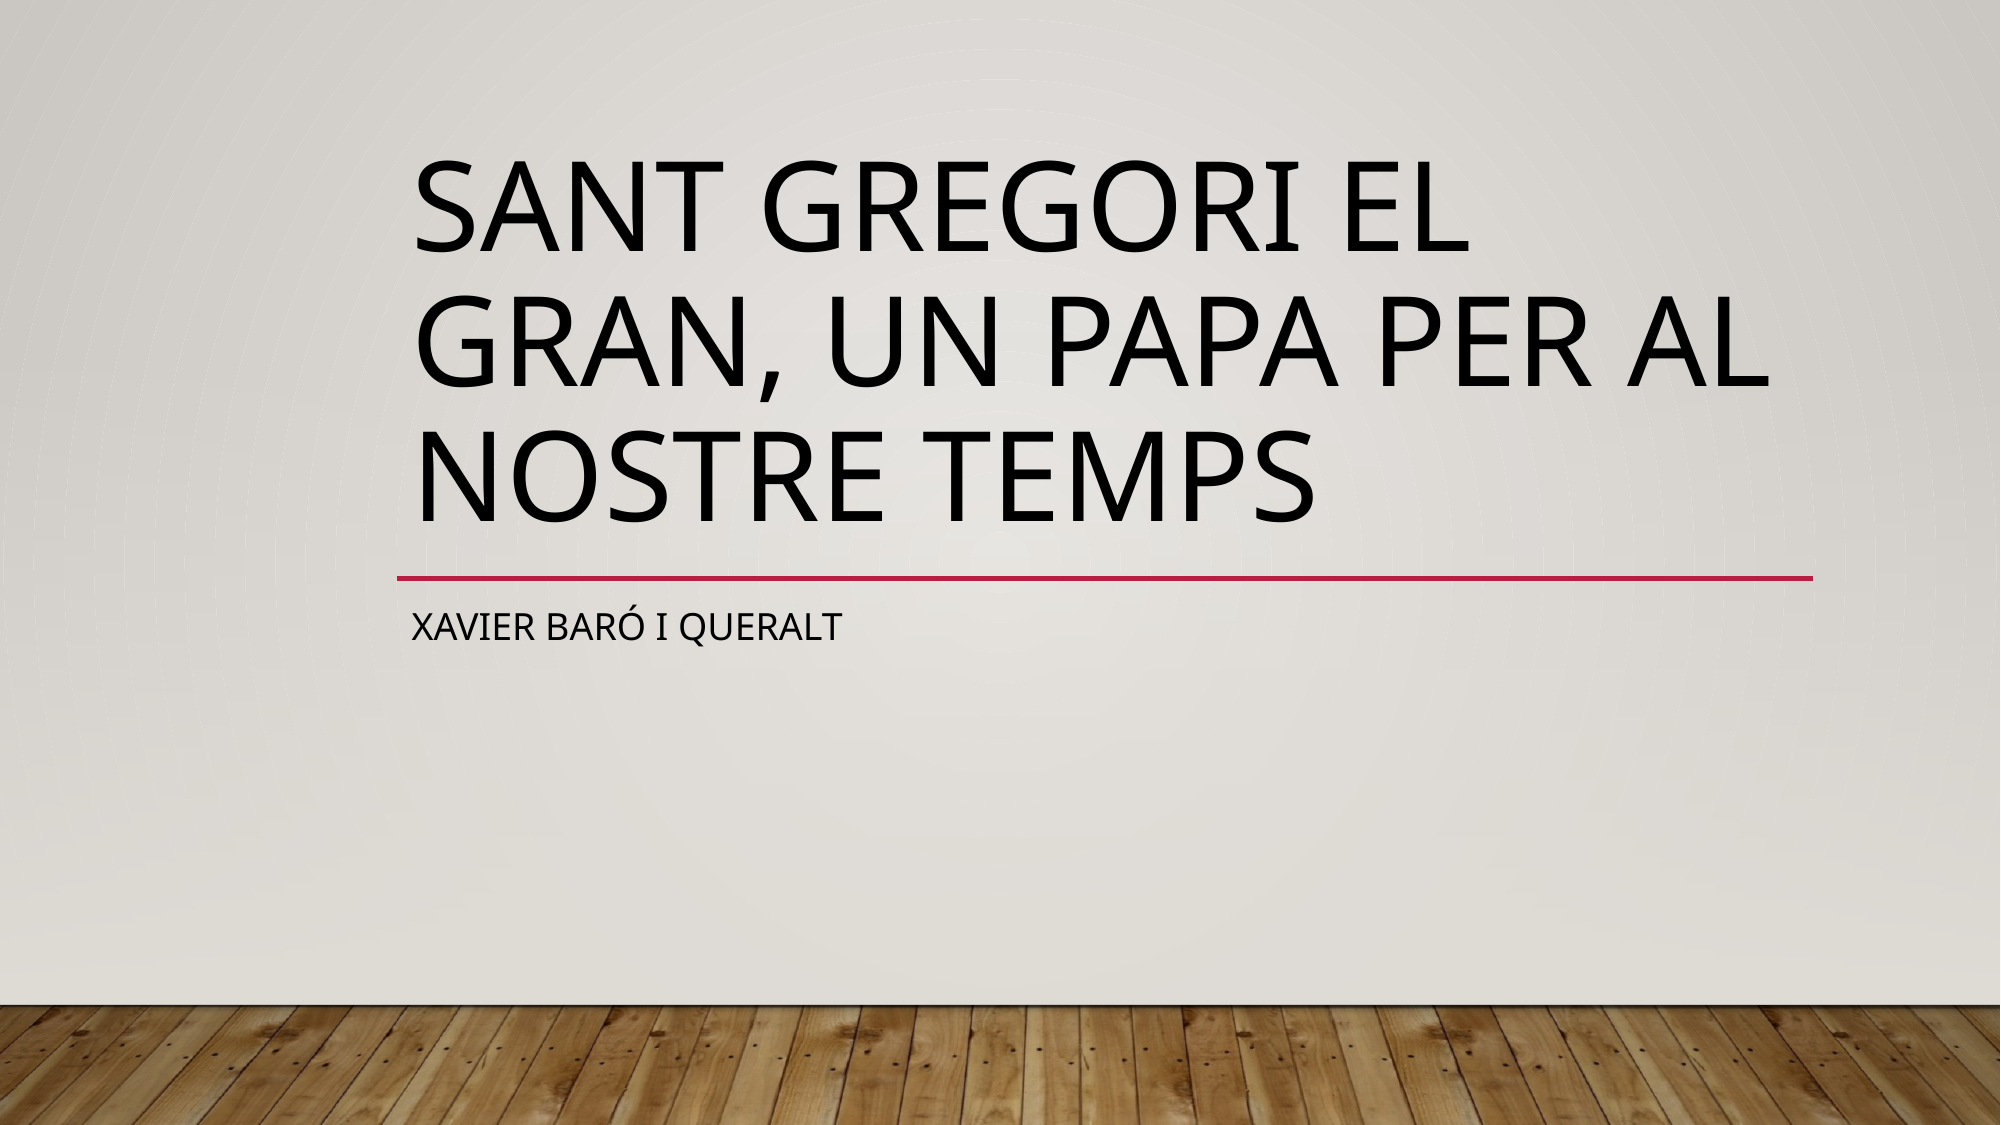

# Sant gregori el gran, un papa per al nostre temps
Xavier baró i queralt